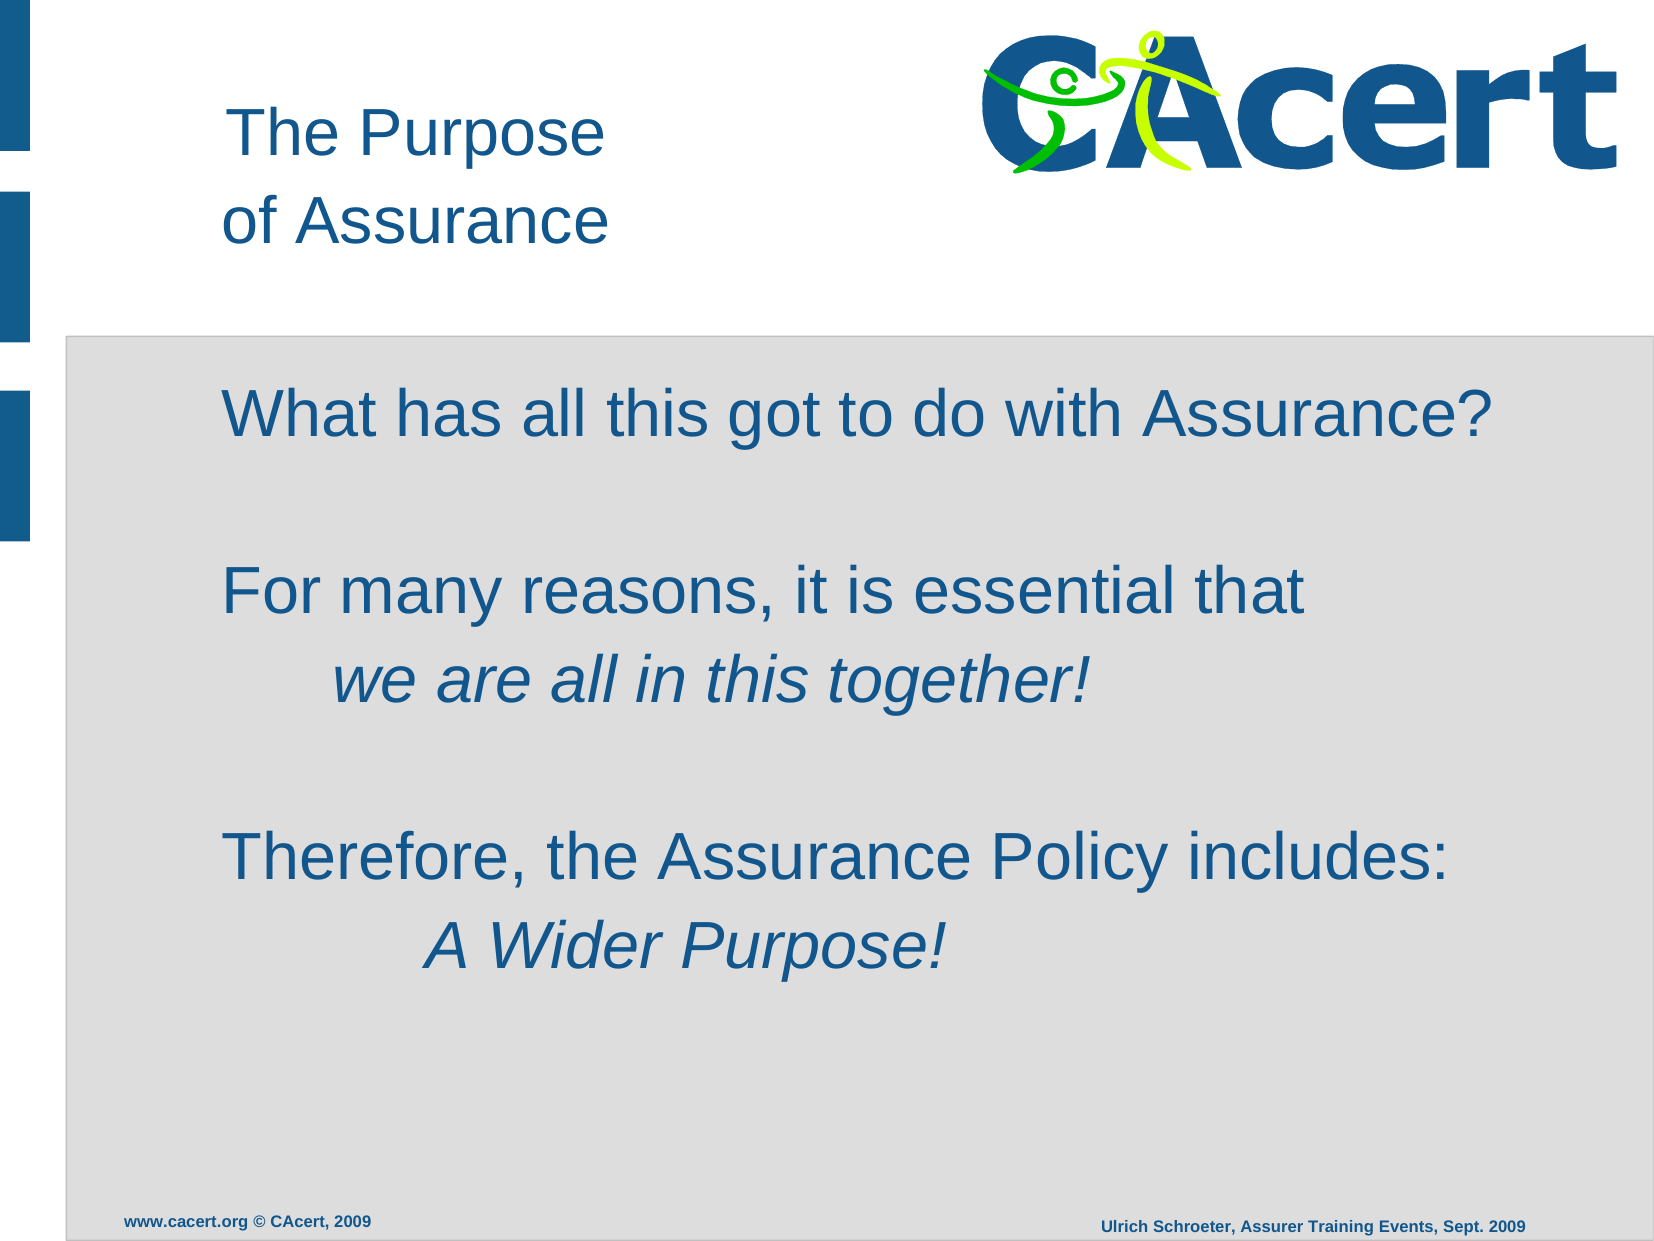

The Purpose
of Assurance
What has all this got to do with Assurance?
For many reasons, it is essential that
 we are all in this together!
Therefore, the Assurance Policy includes:
 A Wider Purpose!